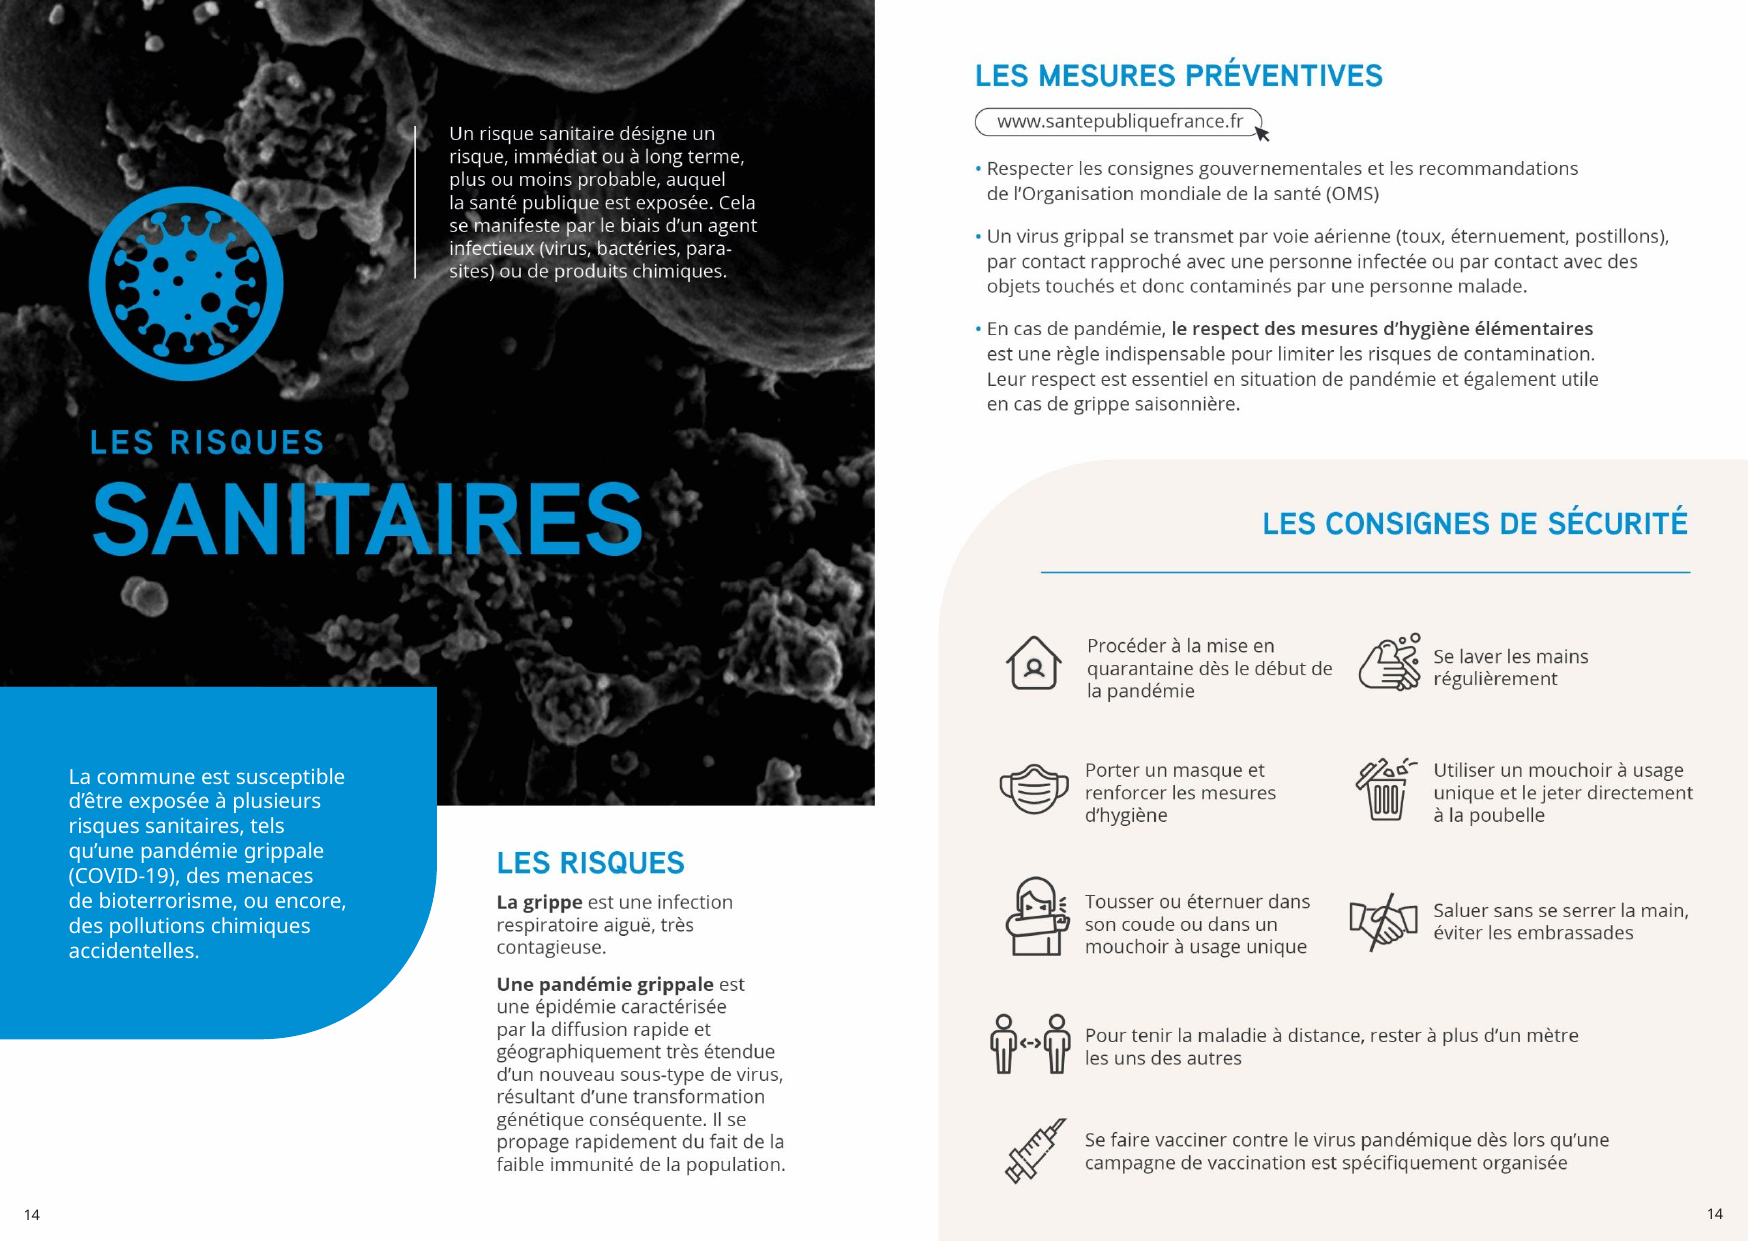

La commune est susceptible d’être exposée à plusieurs risques sanitaires, tels
qu’une pandémie grippale (COVID-19), des menaces
de bioterrorisme, ou encore, des pollutions chimiques accidentelles.